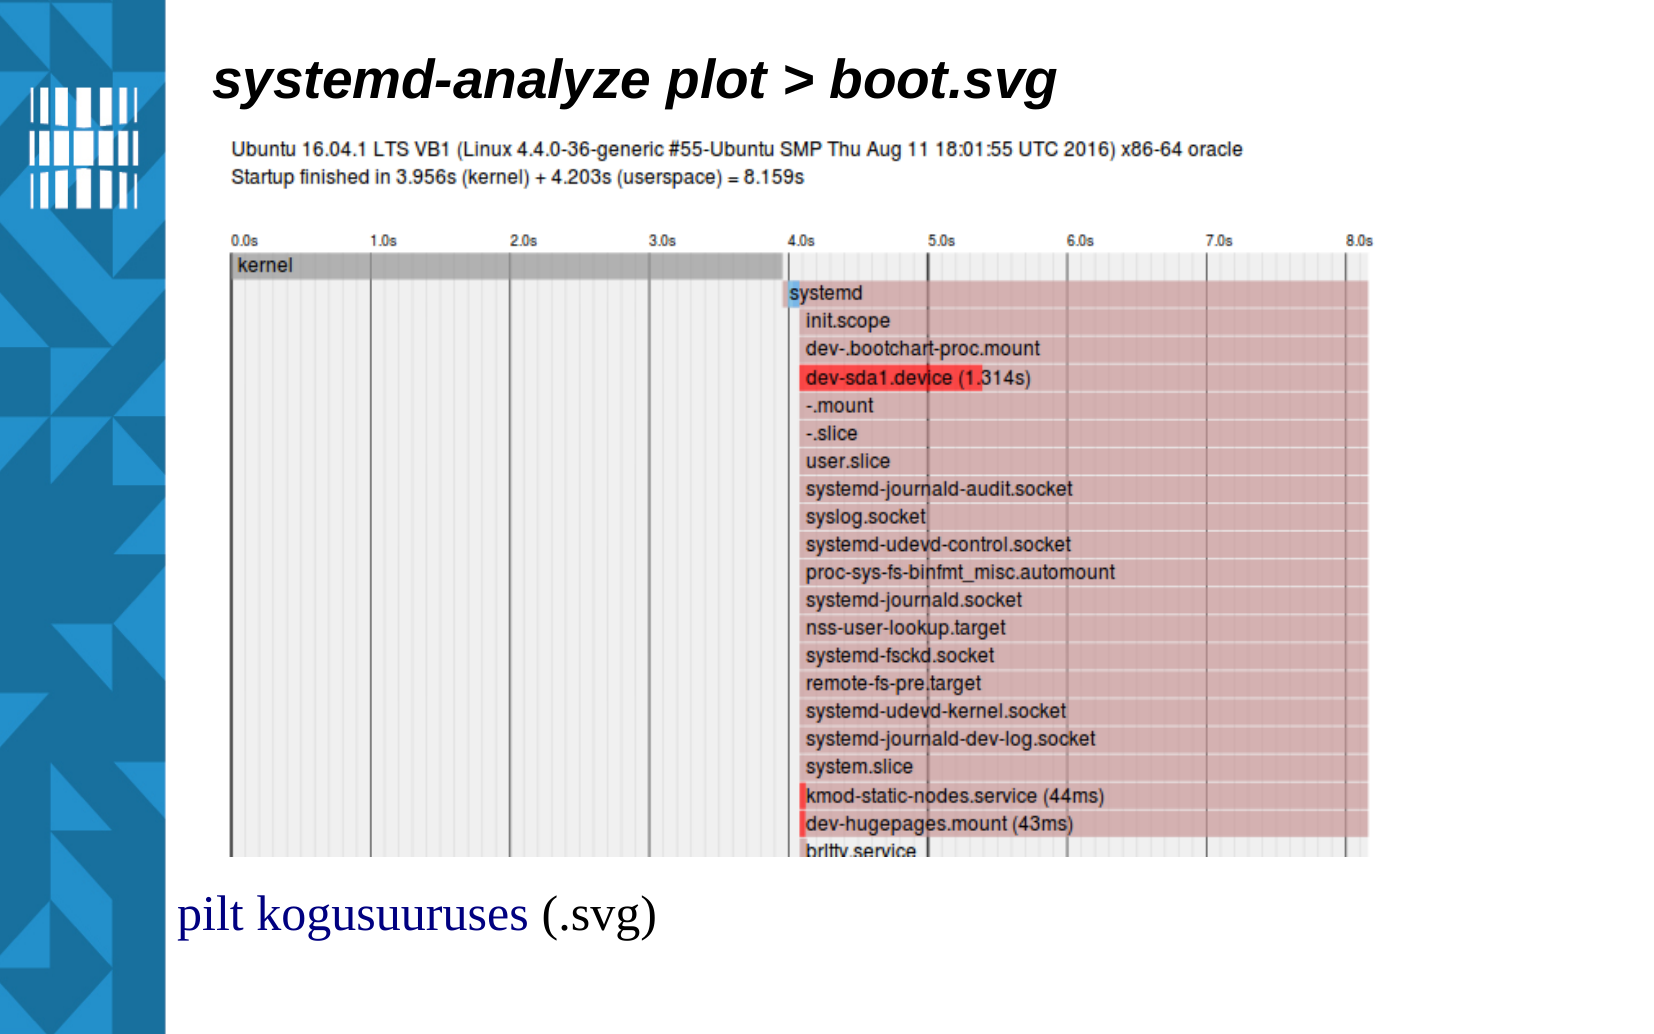

# systemd-analyze plot > boot.svg
pilt kogusuuruses (.svg)